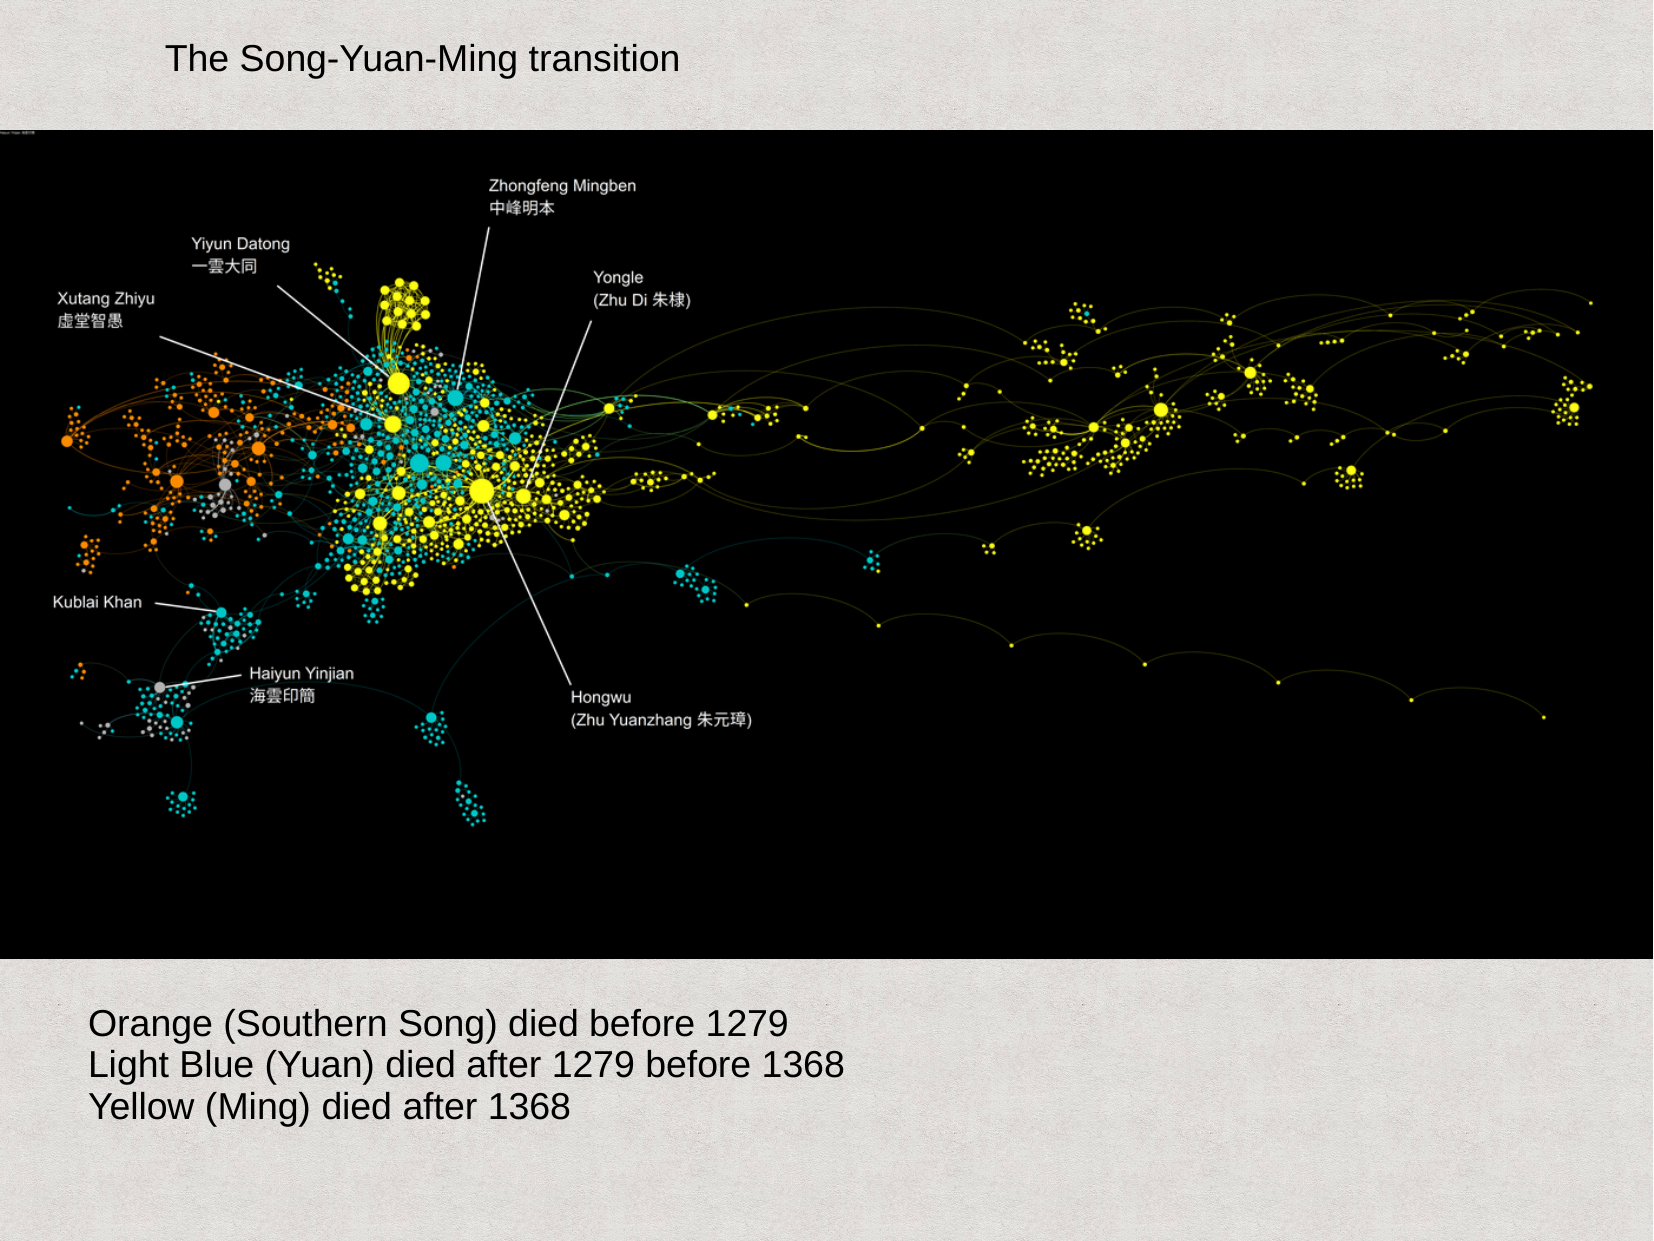

The Song-Yuan-Ming transition
Orange (Southern Song) died before 1279
Light Blue (Yuan) died after 1279 before 1368
Yellow (Ming) died after 1368